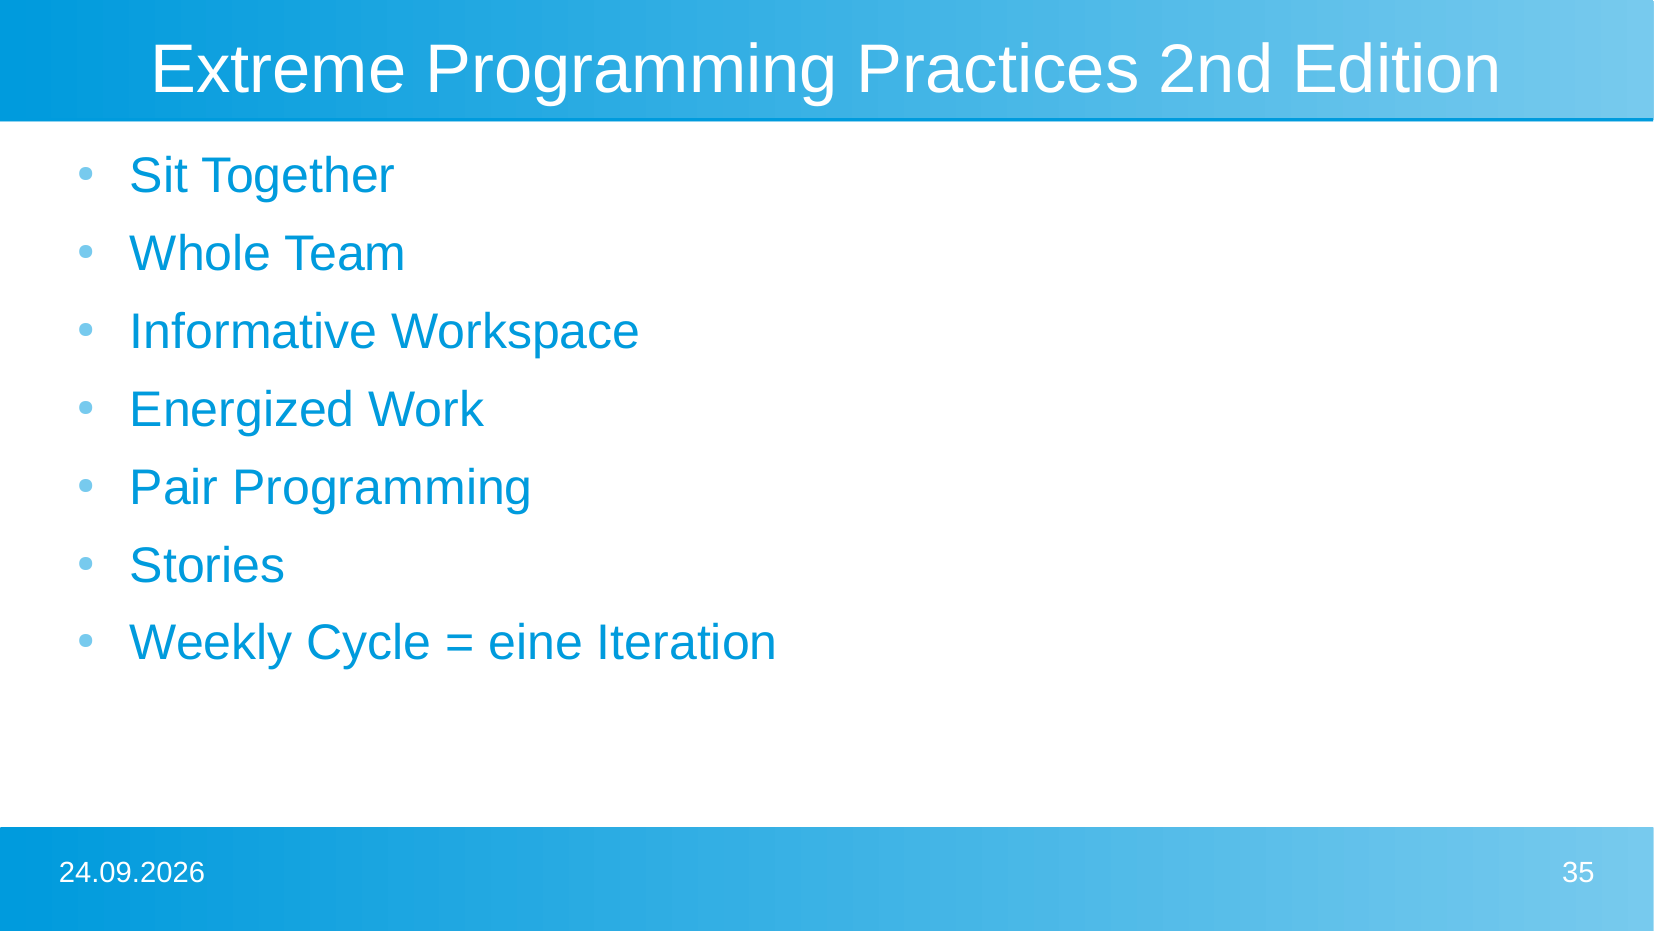

# Extreme Programming Practices 2nd Edition
Sit Together
Whole Team
Informative Workspace
Energized Work
Pair Programming
Stories
Weekly Cycle = eine Iteration
35